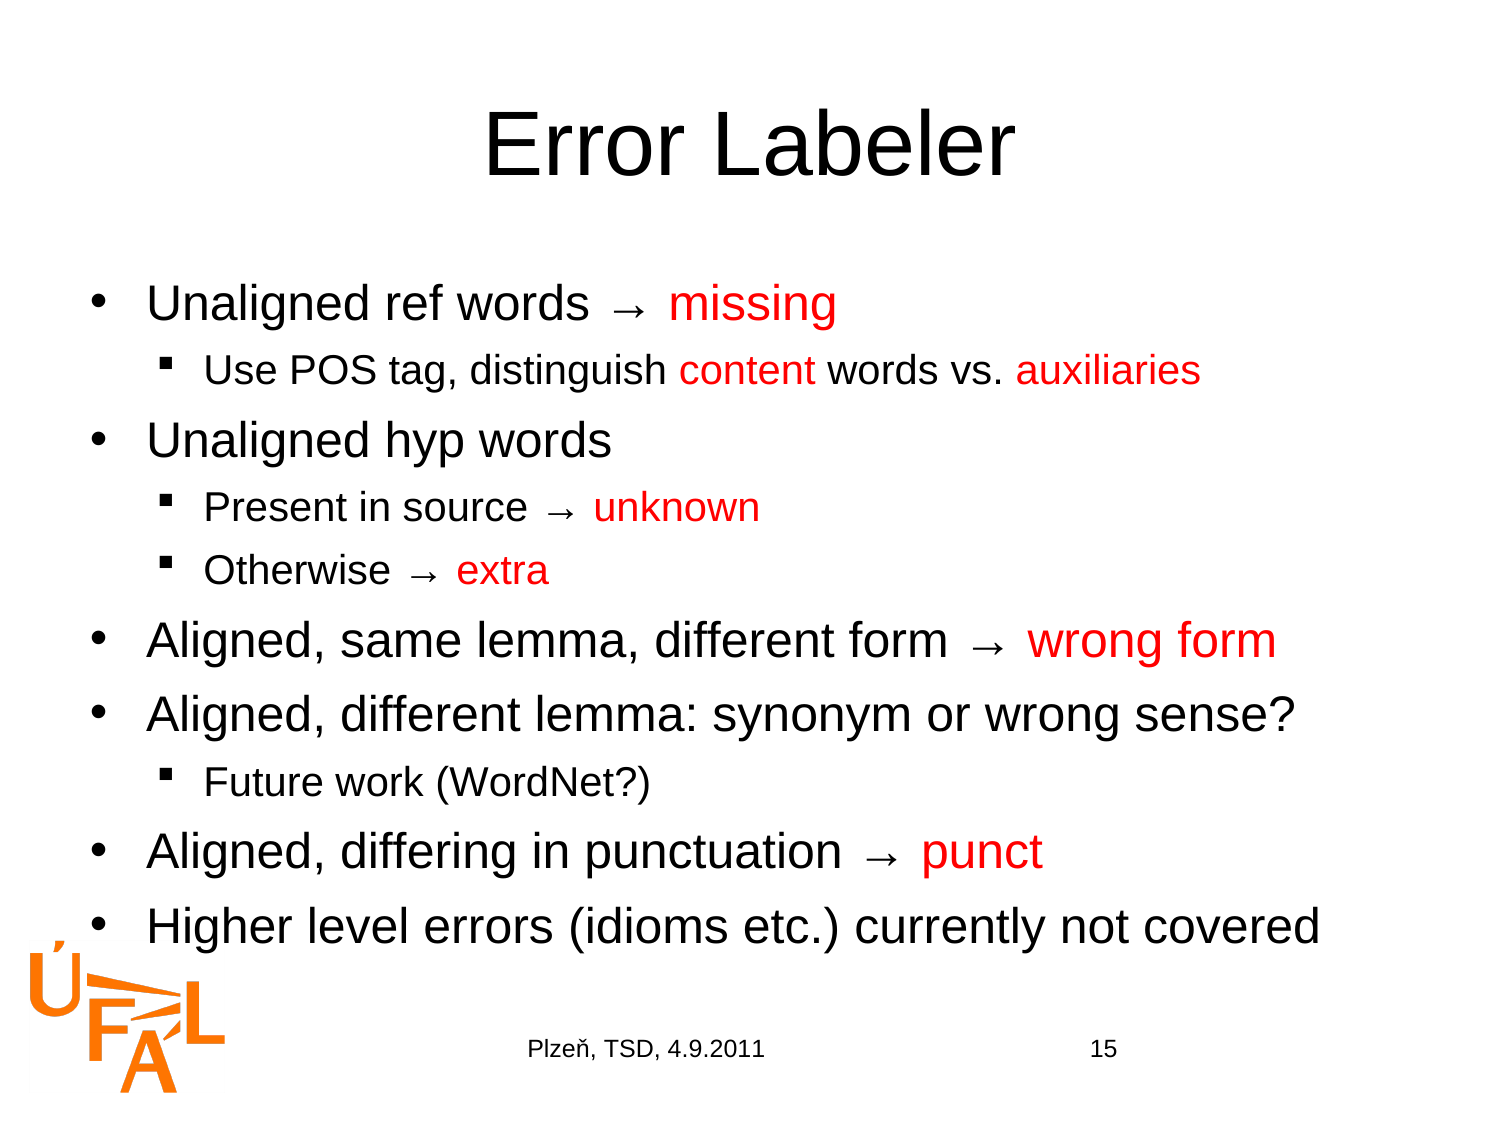

# Error Labeler
Unaligned ref words → missing
Use POS tag, distinguish content words vs. auxiliaries
Unaligned hyp words
Present in source → unknown
Otherwise → extra
Aligned, same lemma, different form → wrong form
Aligned, different lemma: synonym or wrong sense?
Future work (WordNet?)
Aligned, differing in punctuation → punct
Higher level errors (idioms etc.) currently not covered
Plzeň, TSD, 4.9.2011
15